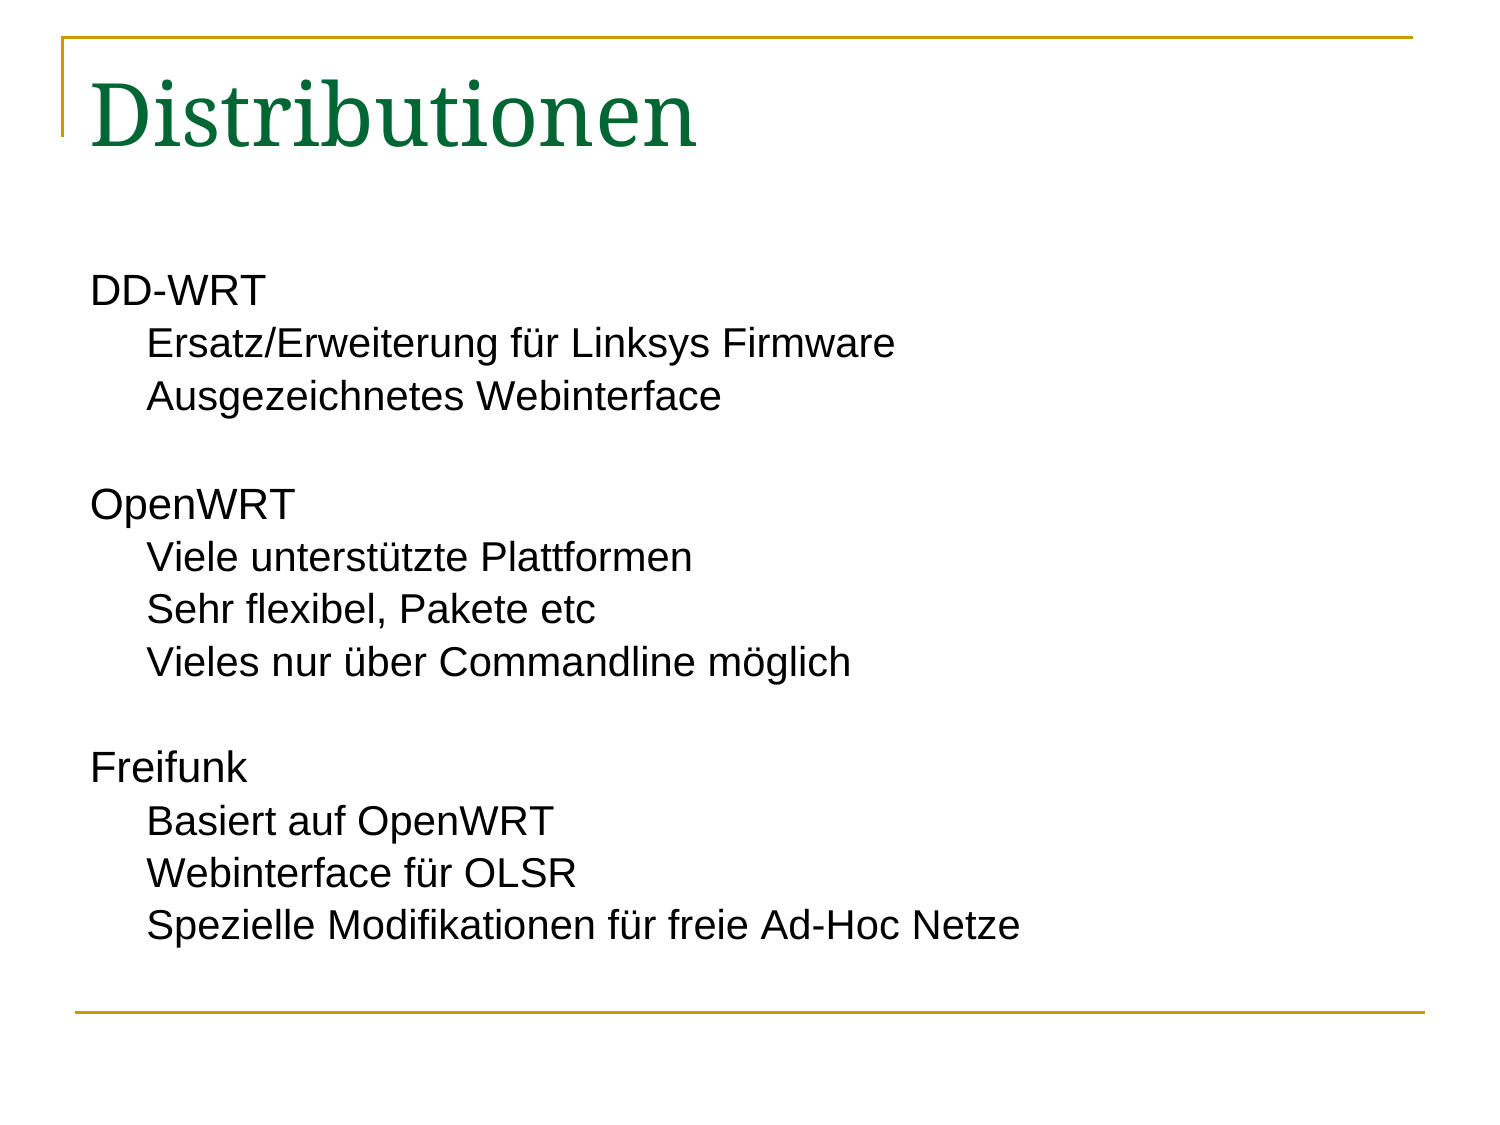

# Distributionen
DD-WRT
Ersatz/Erweiterung für Linksys Firmware
Ausgezeichnetes Webinterface
OpenWRT
Viele unterstützte Plattformen
Sehr flexibel, Pakete etc
Vieles nur über Commandline möglich
Freifunk
Basiert auf OpenWRT
Webinterface für OLSR
Spezielle Modifikationen für freie Ad-Hoc Netze